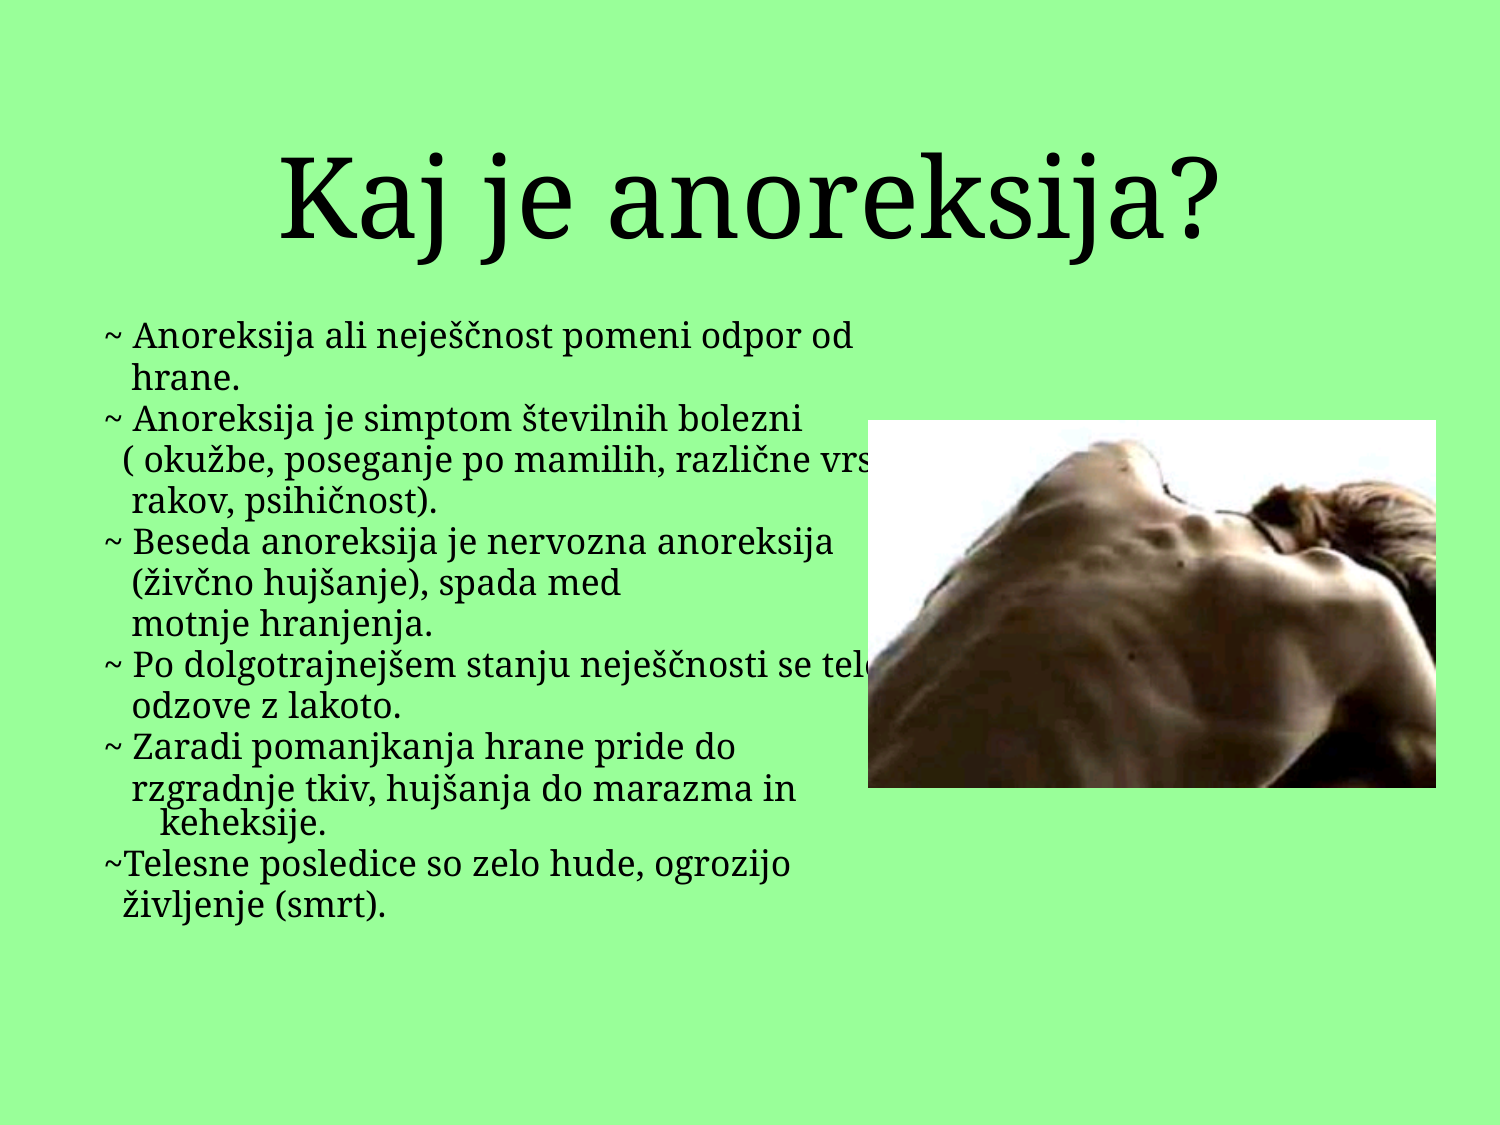

# Kaj je anoreksija?
~ Anoreksija ali neješčnost pomeni odpor od
 hrane.
~ Anoreksija je simptom številnih bolezni
 ( okužbe, poseganje po mamilih, različne vrste
 rakov, psihičnost).
~ Beseda anoreksija je nervozna anoreksija
 (živčno hujšanje), spada med
 motnje hranjenja.
~ Po dolgotrajnejšem stanju neješčnosti se telo
 odzove z lakoto.
~ Zaradi pomanjkanja hrane pride do
 rzgradnje tkiv, hujšanja do marazma in keheksije.
~Telesne posledice so zelo hude, ogrozijo
 življenje (smrt).